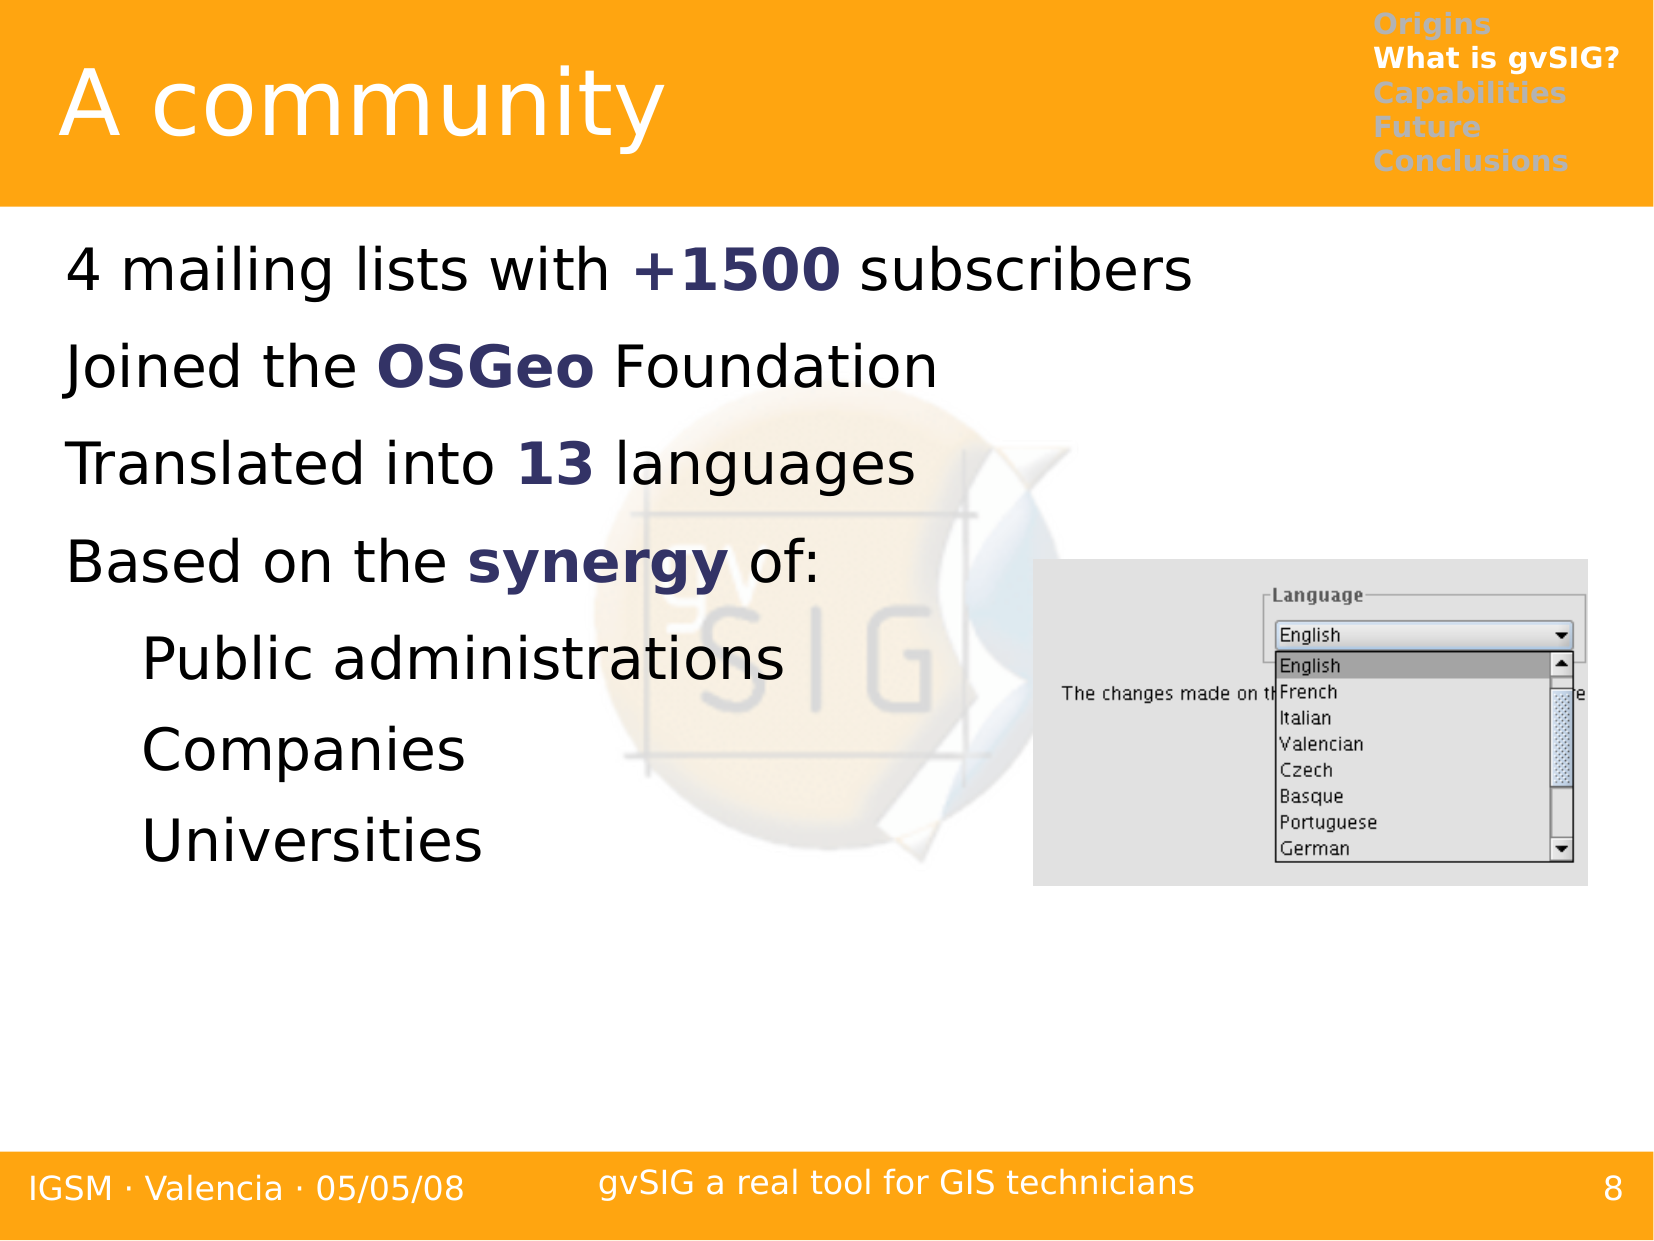

Origins
What is gvSIG?
Capabilities
Future
Conclusions
# A community
4 mailing lists with +1500 subscribers
Joined the OSGeo Foundation
Translated into 13 languages
Based on the synergy of:
Public administrations
Companies
Universities
gvSIG a real tool for GIS technicians
IGSM · Valencia · 05/05/08
8